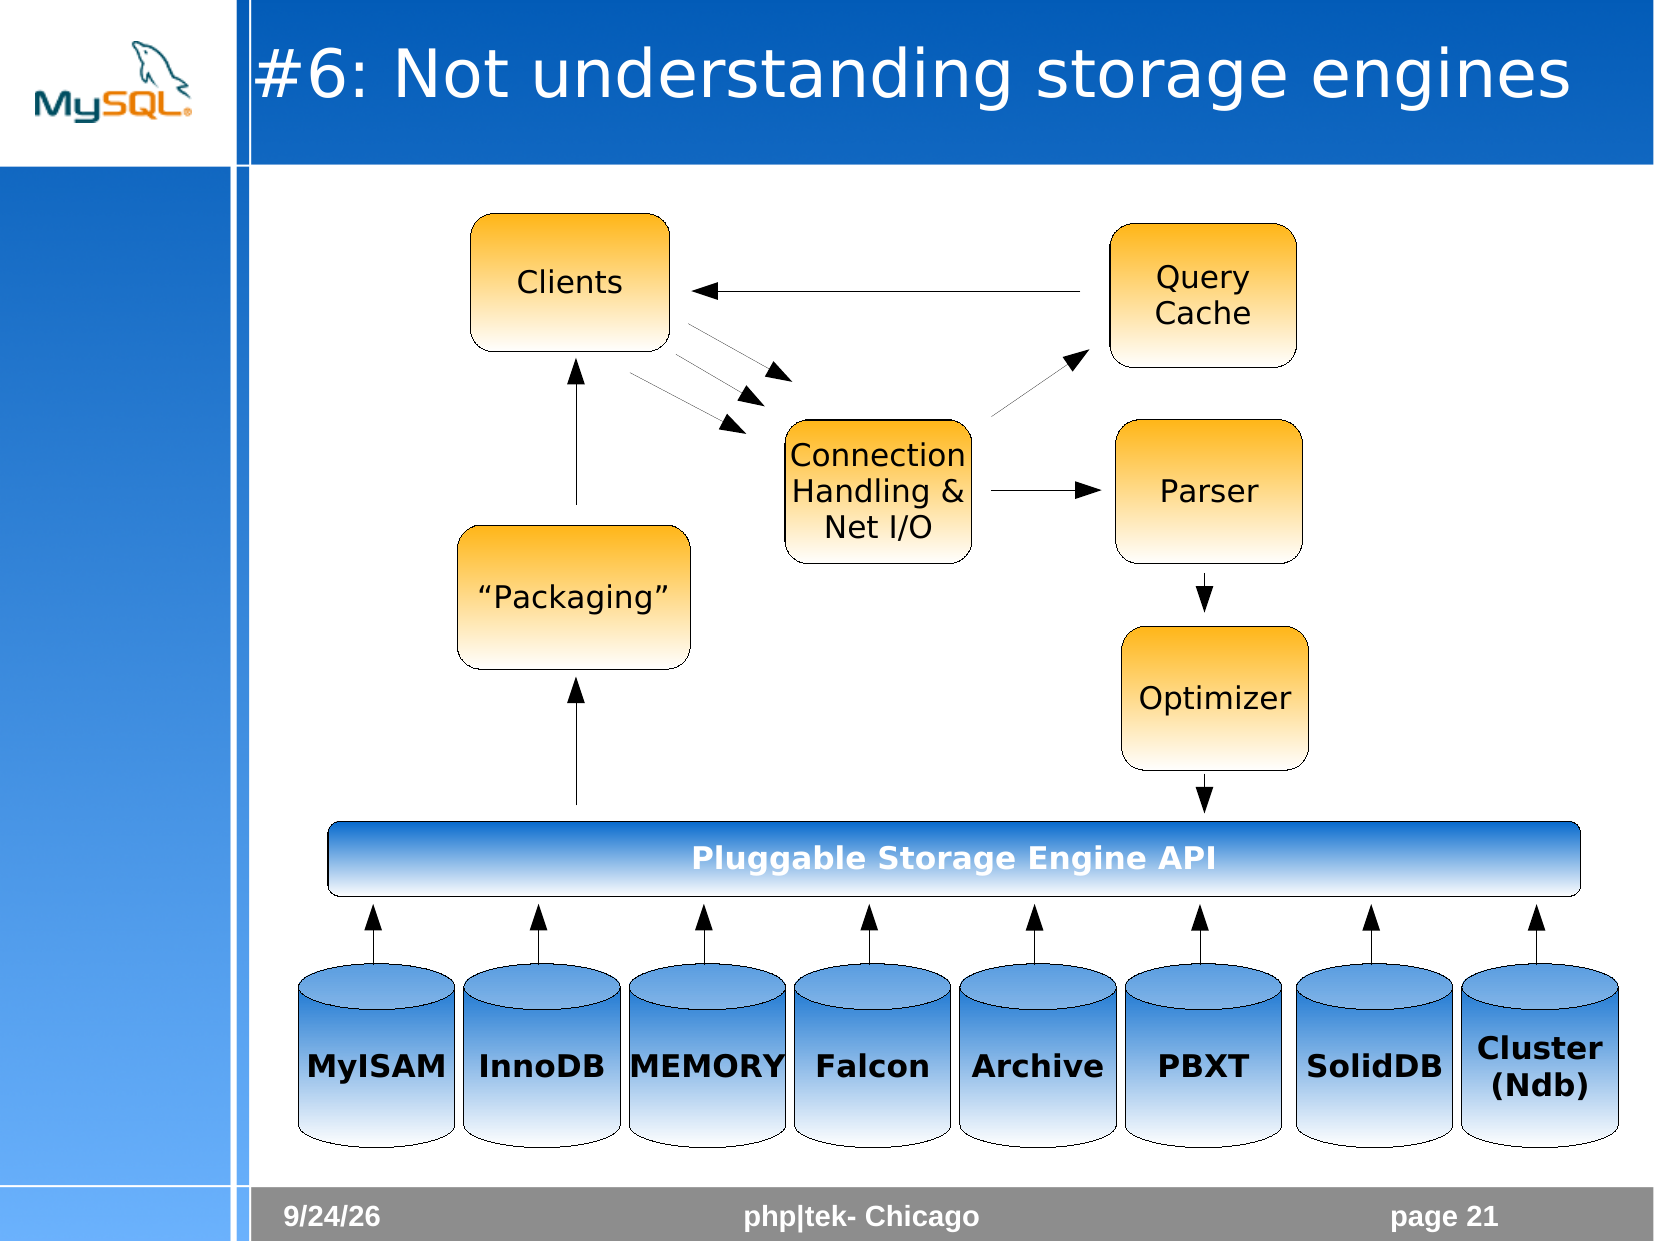

# #6: Not understanding storage engines
Clients
Query
Cache
Parser
Connection
Handling &
Net I/O
“Packaging”
Optimizer
Pluggable Storage Engine API
MyISAM
InnoDB
MEMORY
Falcon
Archive
PBXT
SolidDB
Cluster
(Ndb)